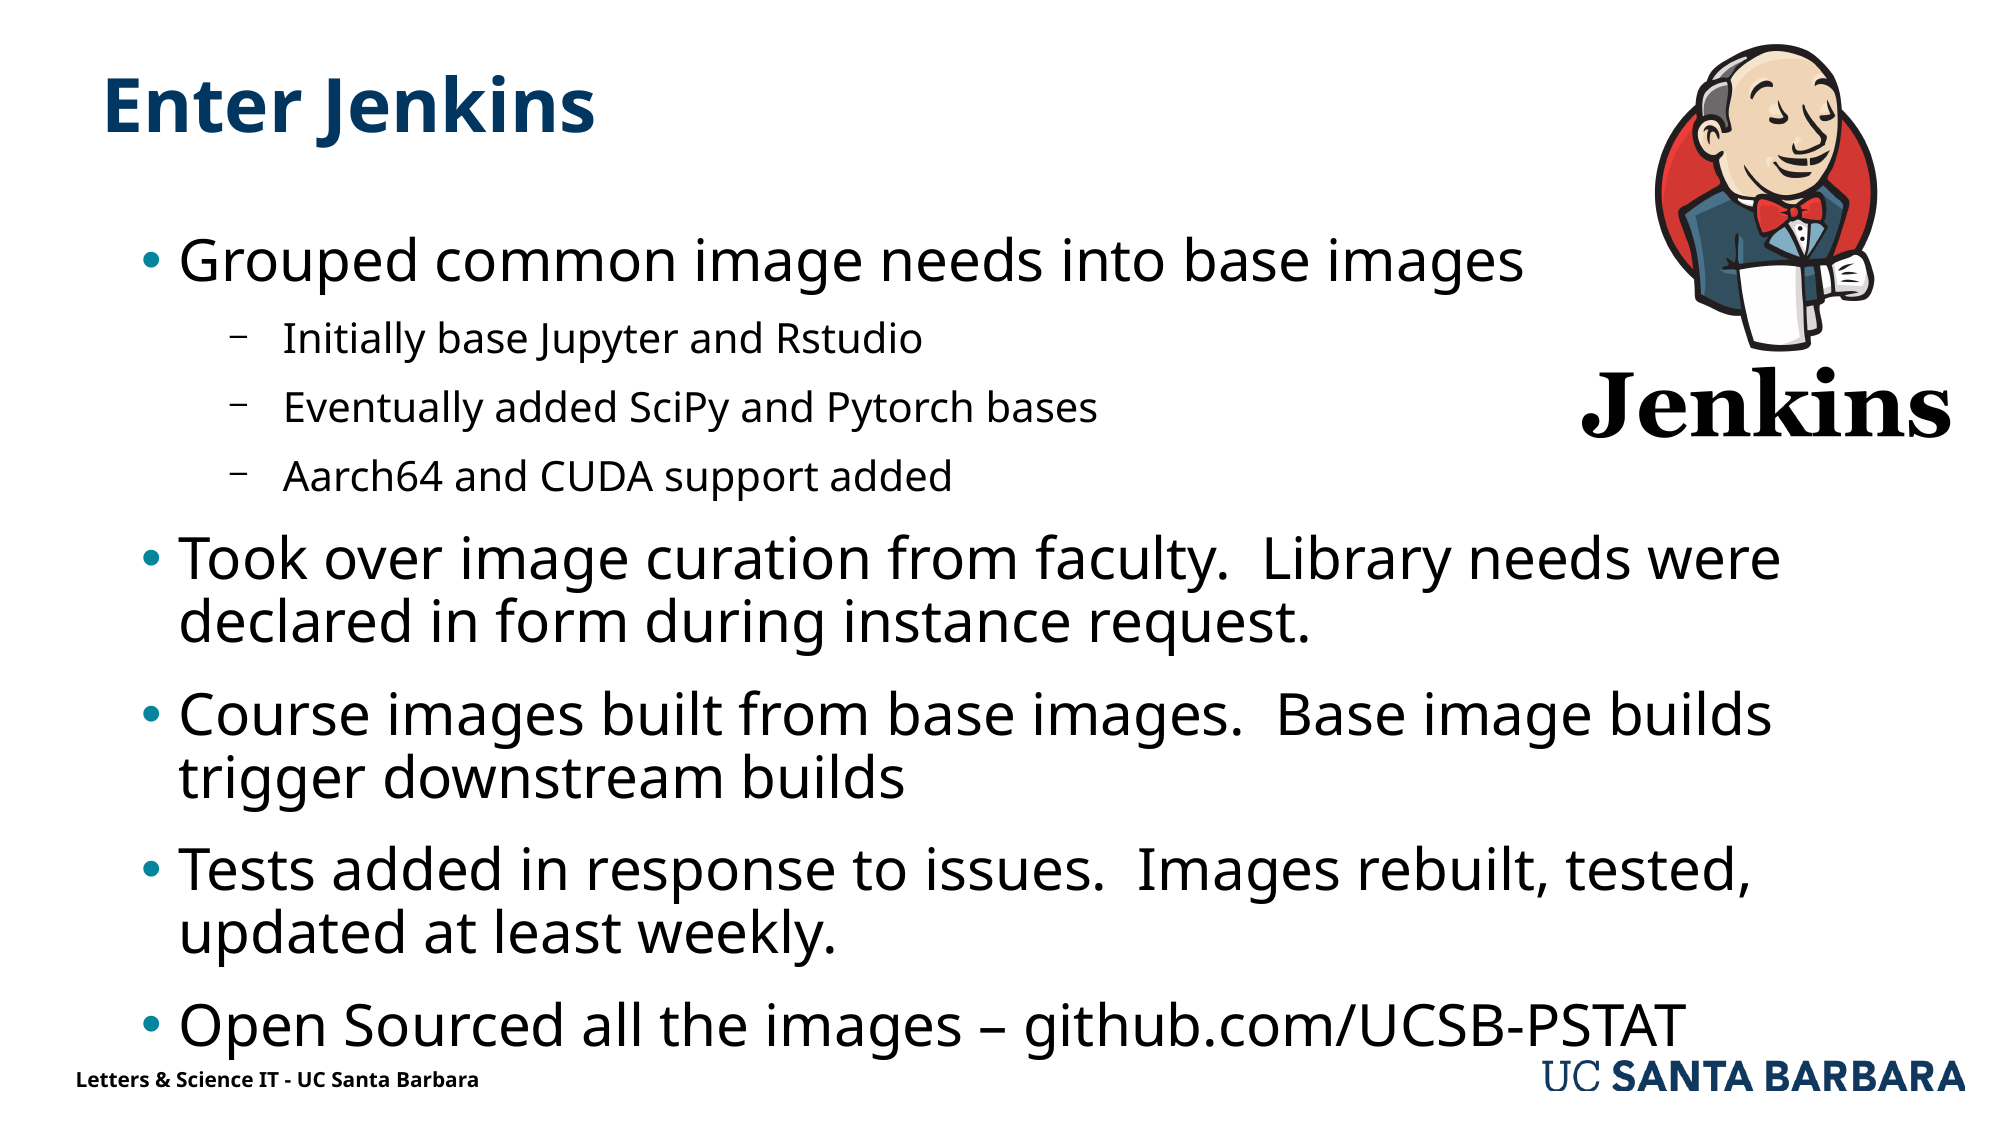

# Enter Jenkins
Grouped common image needs into base images
Initially base Jupyter and Rstudio
Eventually added SciPy and Pytorch bases
Aarch64 and CUDA support added
Took over image curation from faculty. Library needs were declared in form during instance request.
Course images built from base images. Base image builds trigger downstream builds
Tests added in response to issues. Images rebuilt, tested, updated at least weekly.
Open Sourced all the images – github.com/UCSB-PSTAT